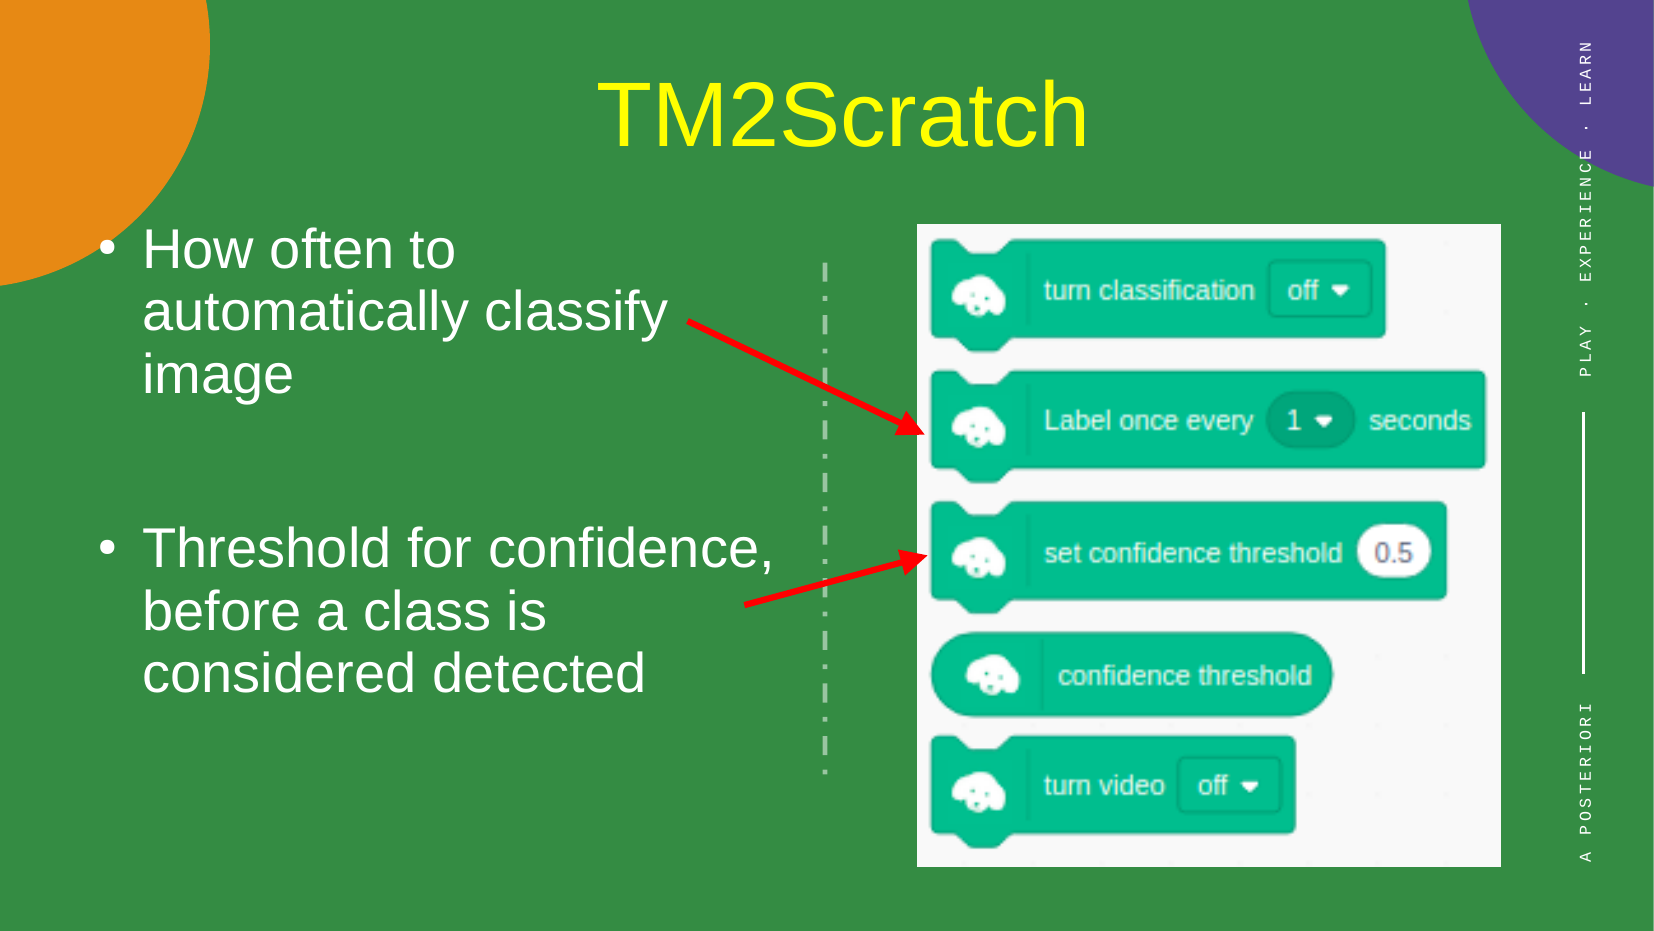

# TM2Scratch
How often to automatically classify image
Threshold for confidence, before a class is considered detected